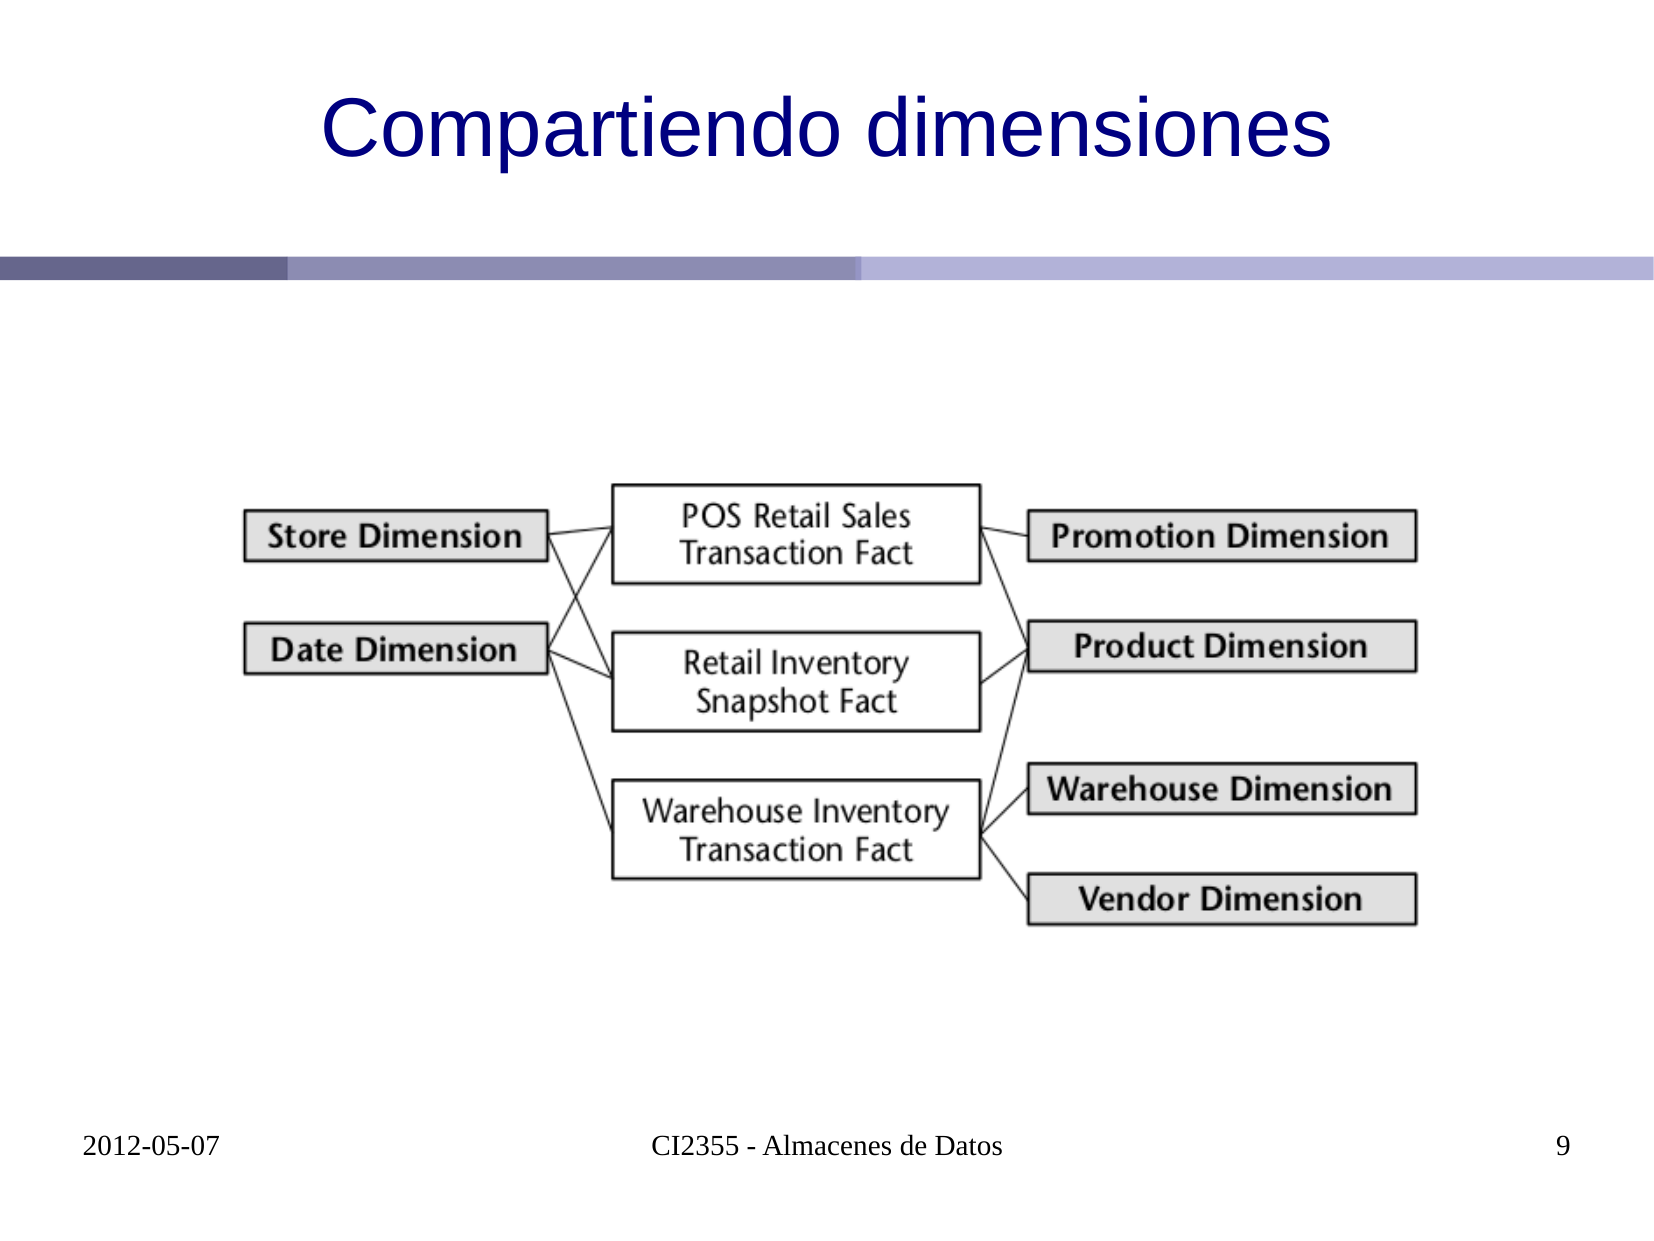

# Compartiendo dimensiones
2012-05-07
CI2355 - Almacenes de Datos
9